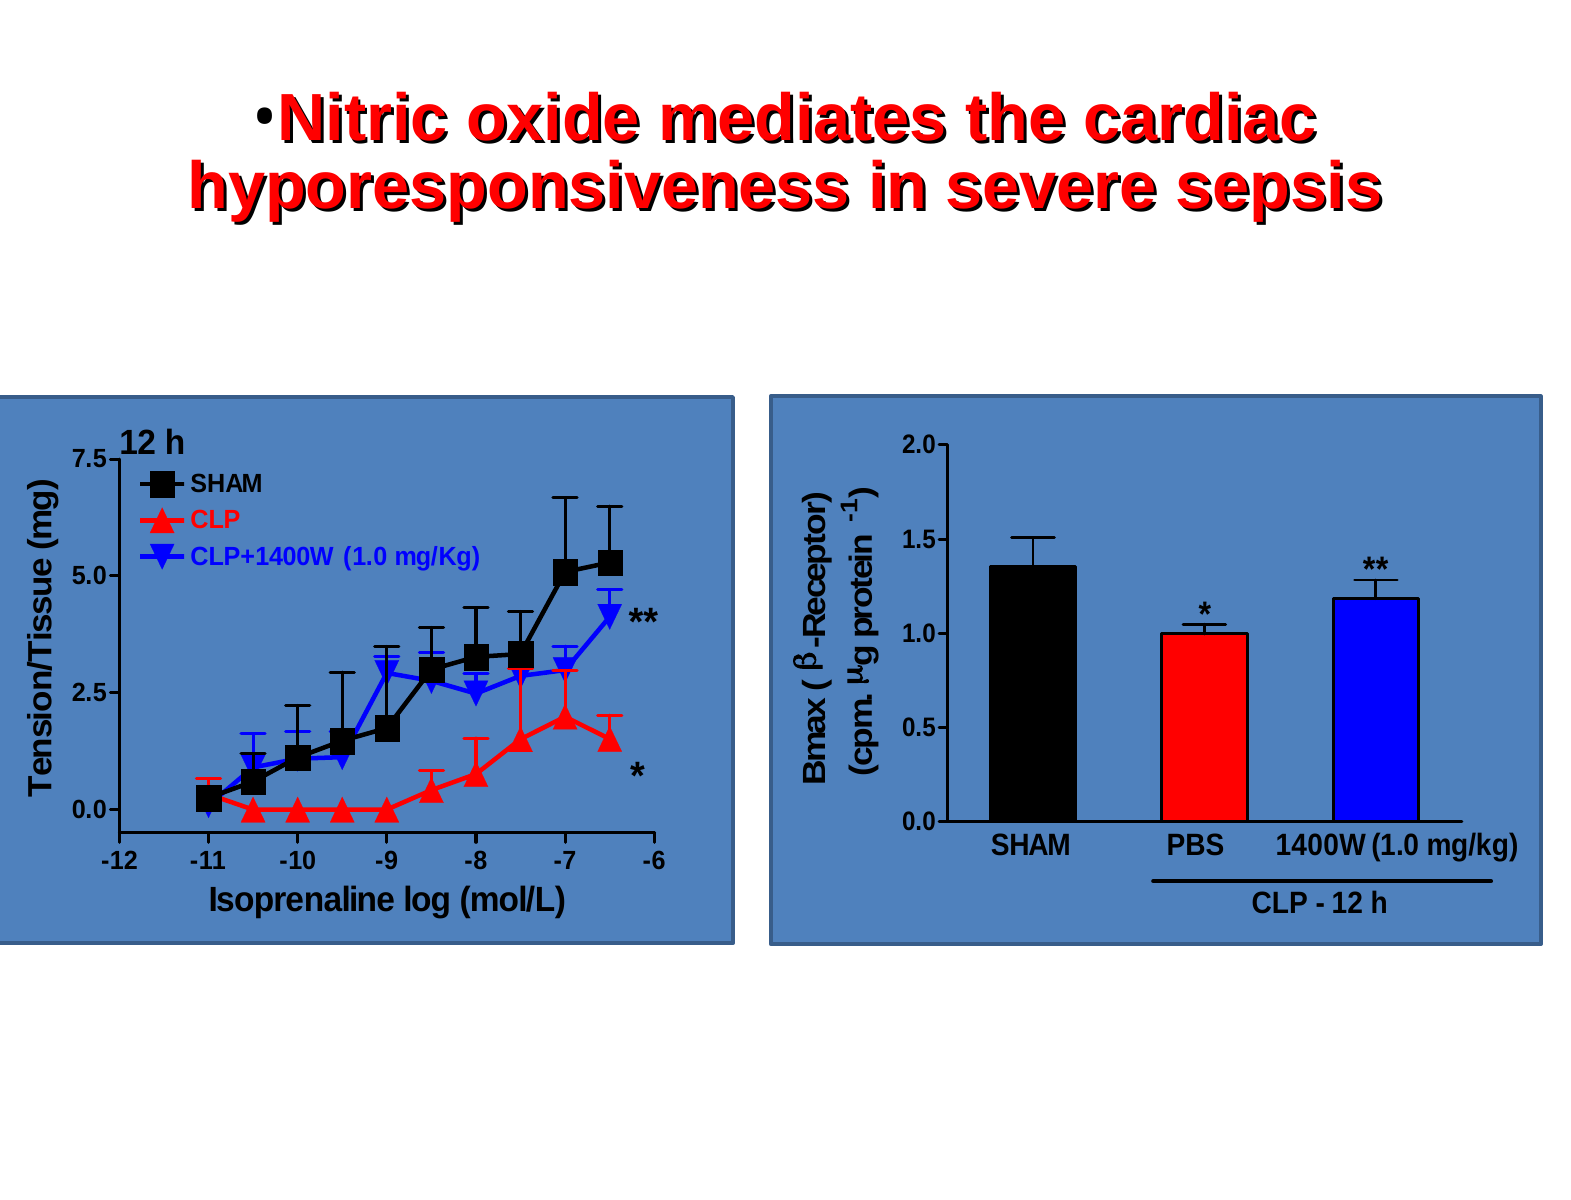

Nitric oxide mediates the cardiac hyporesponsiveness in severe sepsis